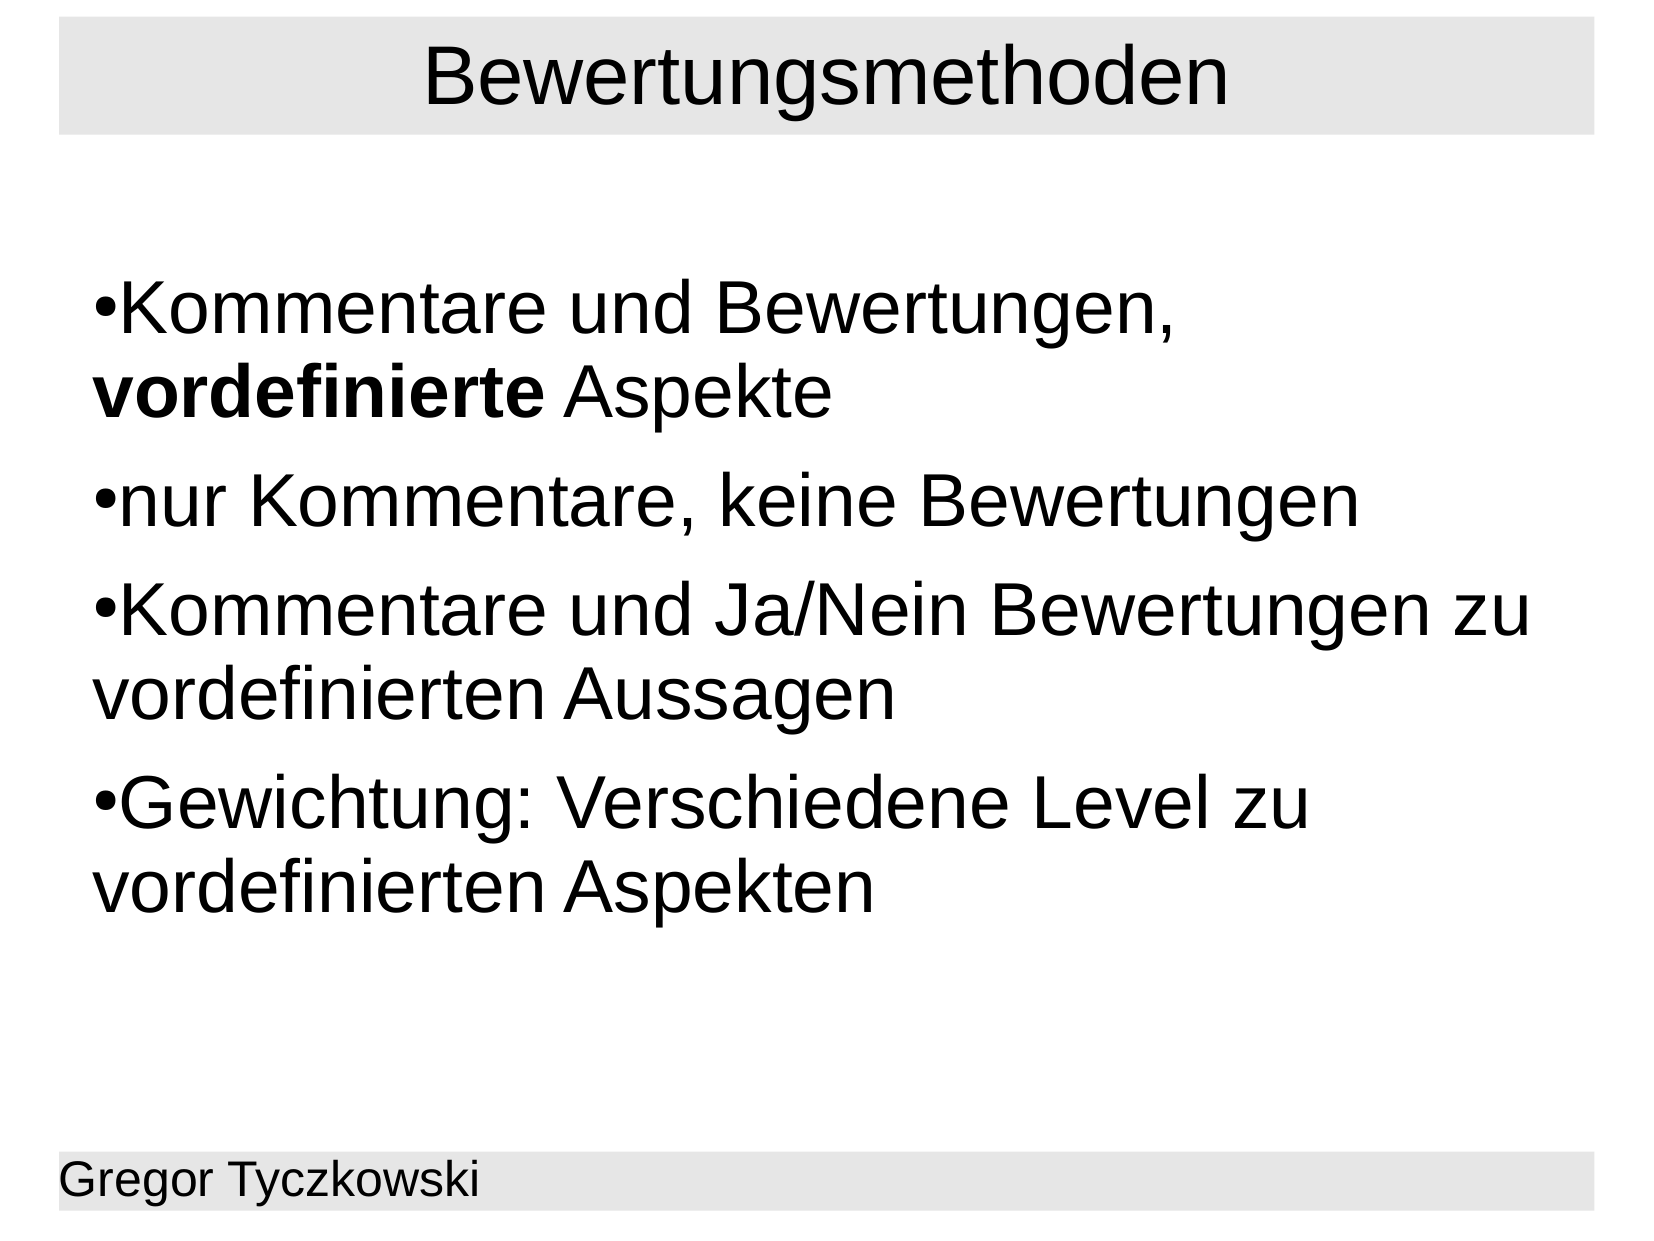

Bewertungsmethoden
Kommentare und Bewertungen, vordefinierte Aspekte
nur Kommentare, keine Bewertungen
Kommentare und Ja/Nein Bewertungen zu vordefinierten Aussagen
Gewichtung: Verschiedene Level zu vordefinierten Aspekten
# Gregor Tyczkowski